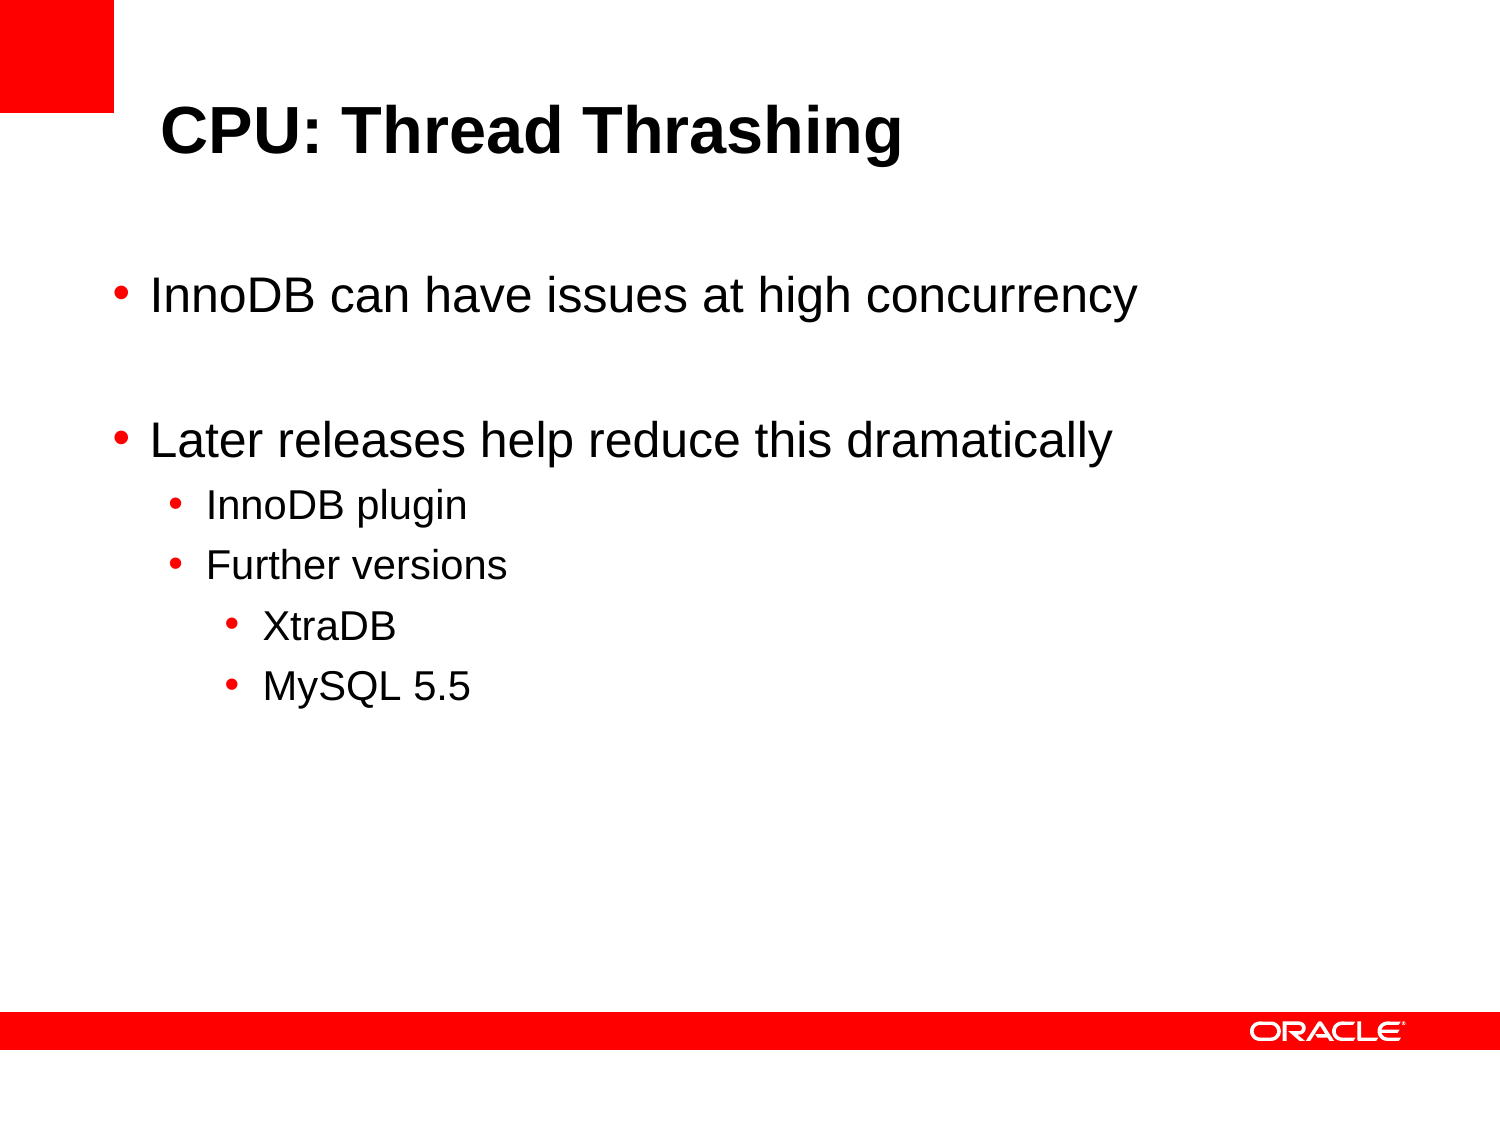

# CPU: Thread Thrashing
InnoDB can have issues at high concurrency
Later releases help reduce this dramatically
InnoDB plugin
Further versions
XtraDB
MySQL 5.5